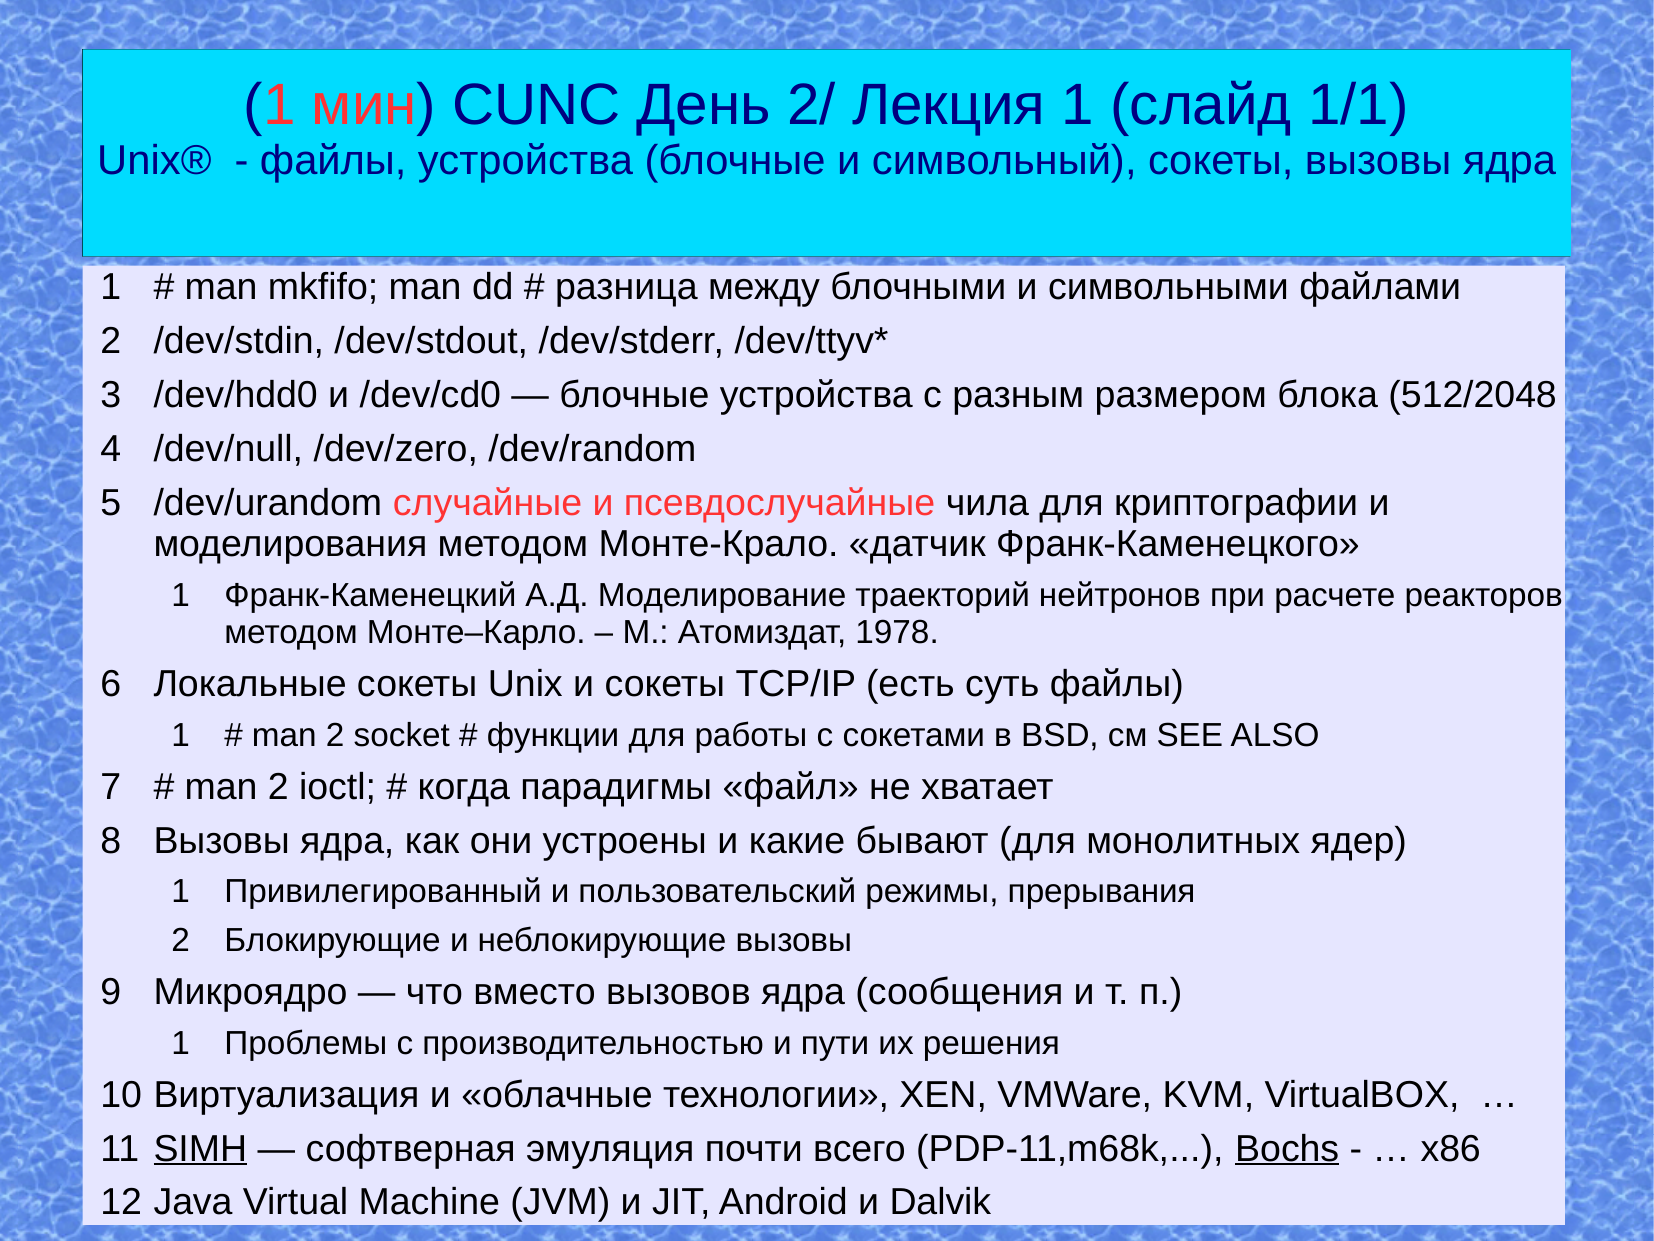

# (1 мин) CUNC День 2/ Лекция 1 (слайд 1/1) Unix® - файлы, устройства (блочные и символьный), сокеты, вызовы ядра
# man mkfifo; man dd # разница между блочными и символьными файлами
/dev/stdin, /dev/stdout, /dev/stderr, /dev/ttyv*
/dev/hdd0 и /dev/cd0 — блочные устройства с разным размером блока (512/2048
/dev/null, /dev/zero, /dev/random
/dev/urandom случайные и псевдослучайные чила для криптографии и моделирования методом Монте-Крало. «датчик Франк-Каменецкого»
Франк-Каменецкий А.Д. Моделирование траекторий нейтронов при расчете реакторов методом Монте–Карло. – М.: Атомиздат, 1978.
Локальные сокеты Unix и сокеты TCP/IP (есть суть файлы)
# man 2 socket # функции для работы с сокетами в BSD, см SEE ALSO
# man 2 ioctl; # когда парадигмы «файл» не хватает
Вызовы ядра, как они устроены и какие бывают (для монолитных ядер)
Привилегированный и пользовательский режимы, прерывания
Блокирующие и неблокирующие вызовы
Микроядро — что вместо вызовов ядра (сообщения и т. п.)
Проблемы с производительностью и пути их решения
Виртуализация и «облачные технологии», XEN, VMWare, KVM, VirtualBOX, …
SIMH — софтверная эмуляция почти всего (PDP-11,m68k,...), Bochs - … x86
Java Virtual Machine (JVM) и JIT, Android и Dalvik